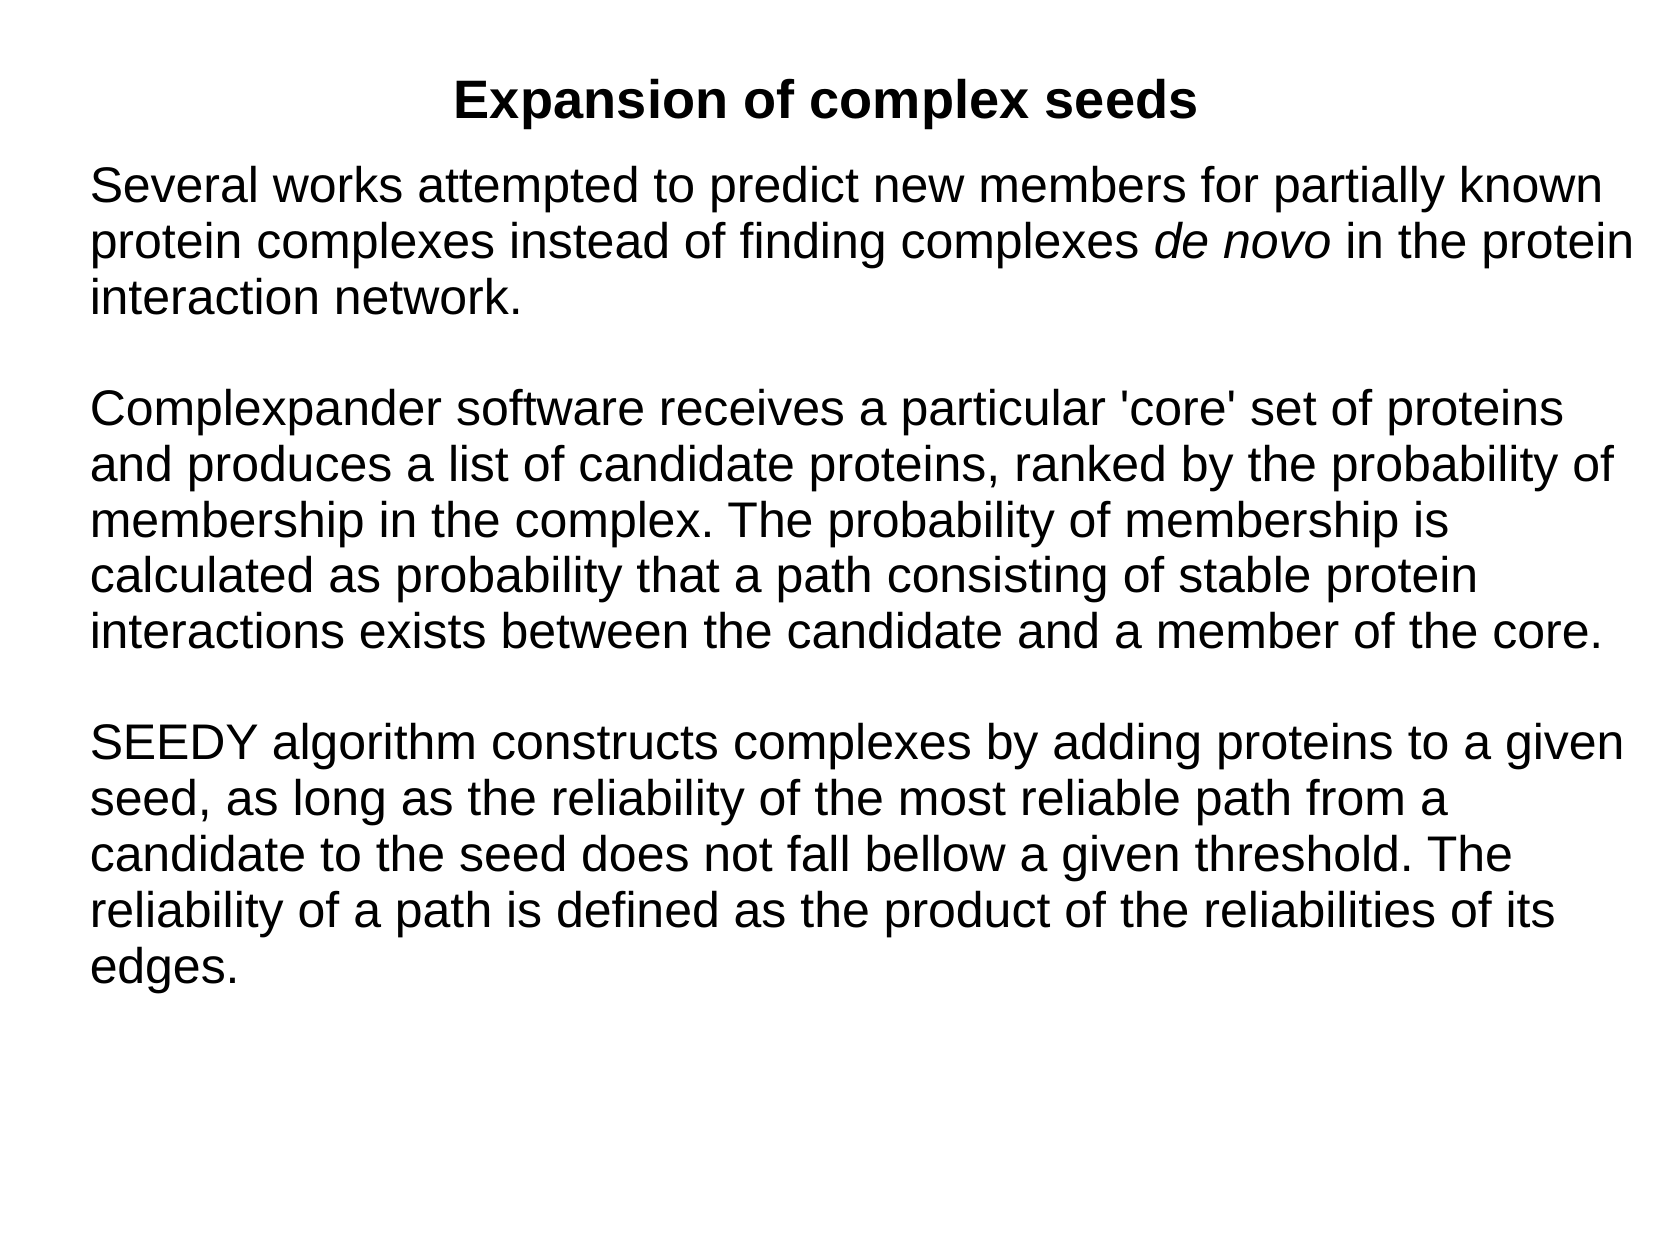

Expansion of complex seeds
Several works attempted to predict new members for partially known protein complexes instead of finding complexes de novo in the protein interaction network.
Complexpander software receives a particular 'core' set of proteins and produces a list of candidate proteins, ranked by the probability of membership in the complex. The probability of membership is calculated as probability that a path consisting of stable protein interactions exists between the candidate and a member of the core.
SEEDY algorithm constructs complexes by adding proteins to a given seed, as long as the reliability of the most reliable path from a candidate to the seed does not fall bellow a given threshold. The reliability of a path is defined as the product of the reliabilities of its edges.